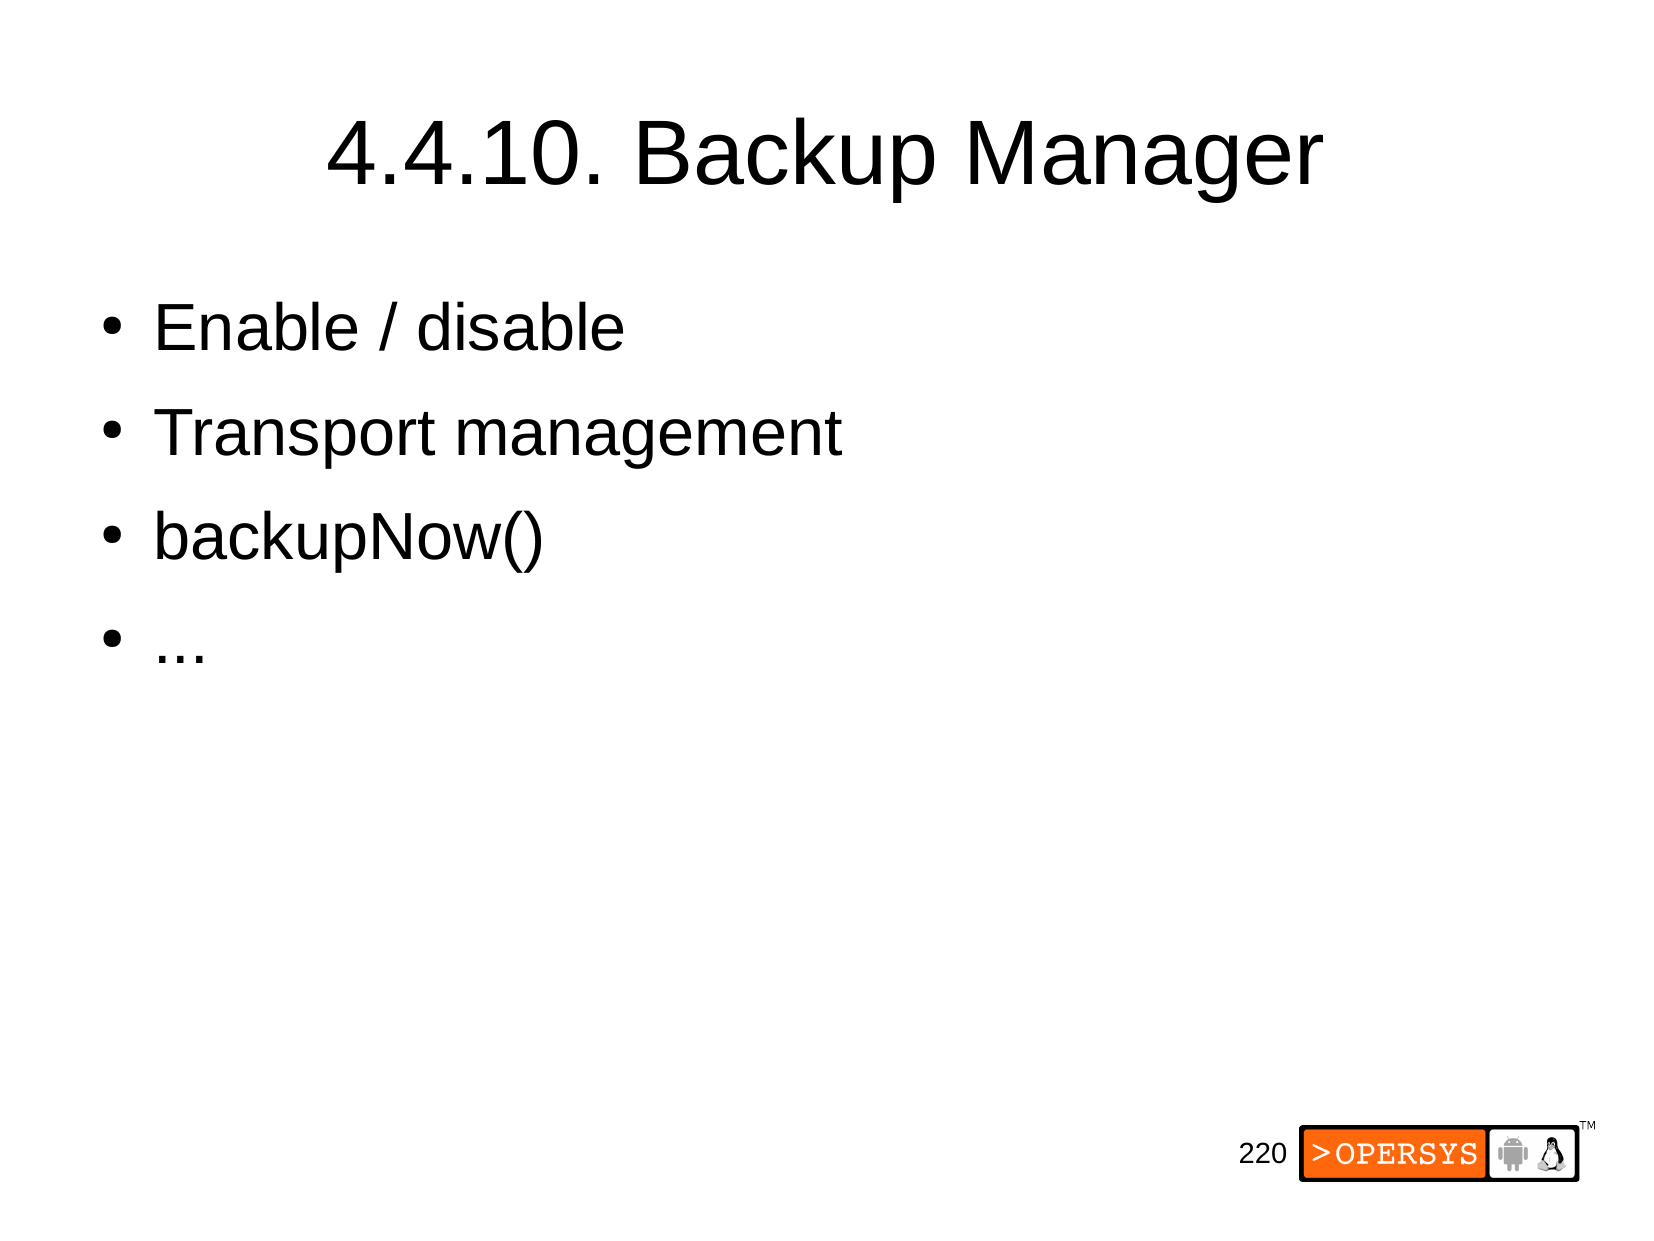

# 4.4.10. Backup Manager
Enable / disable
Transport management
backupNow()
...